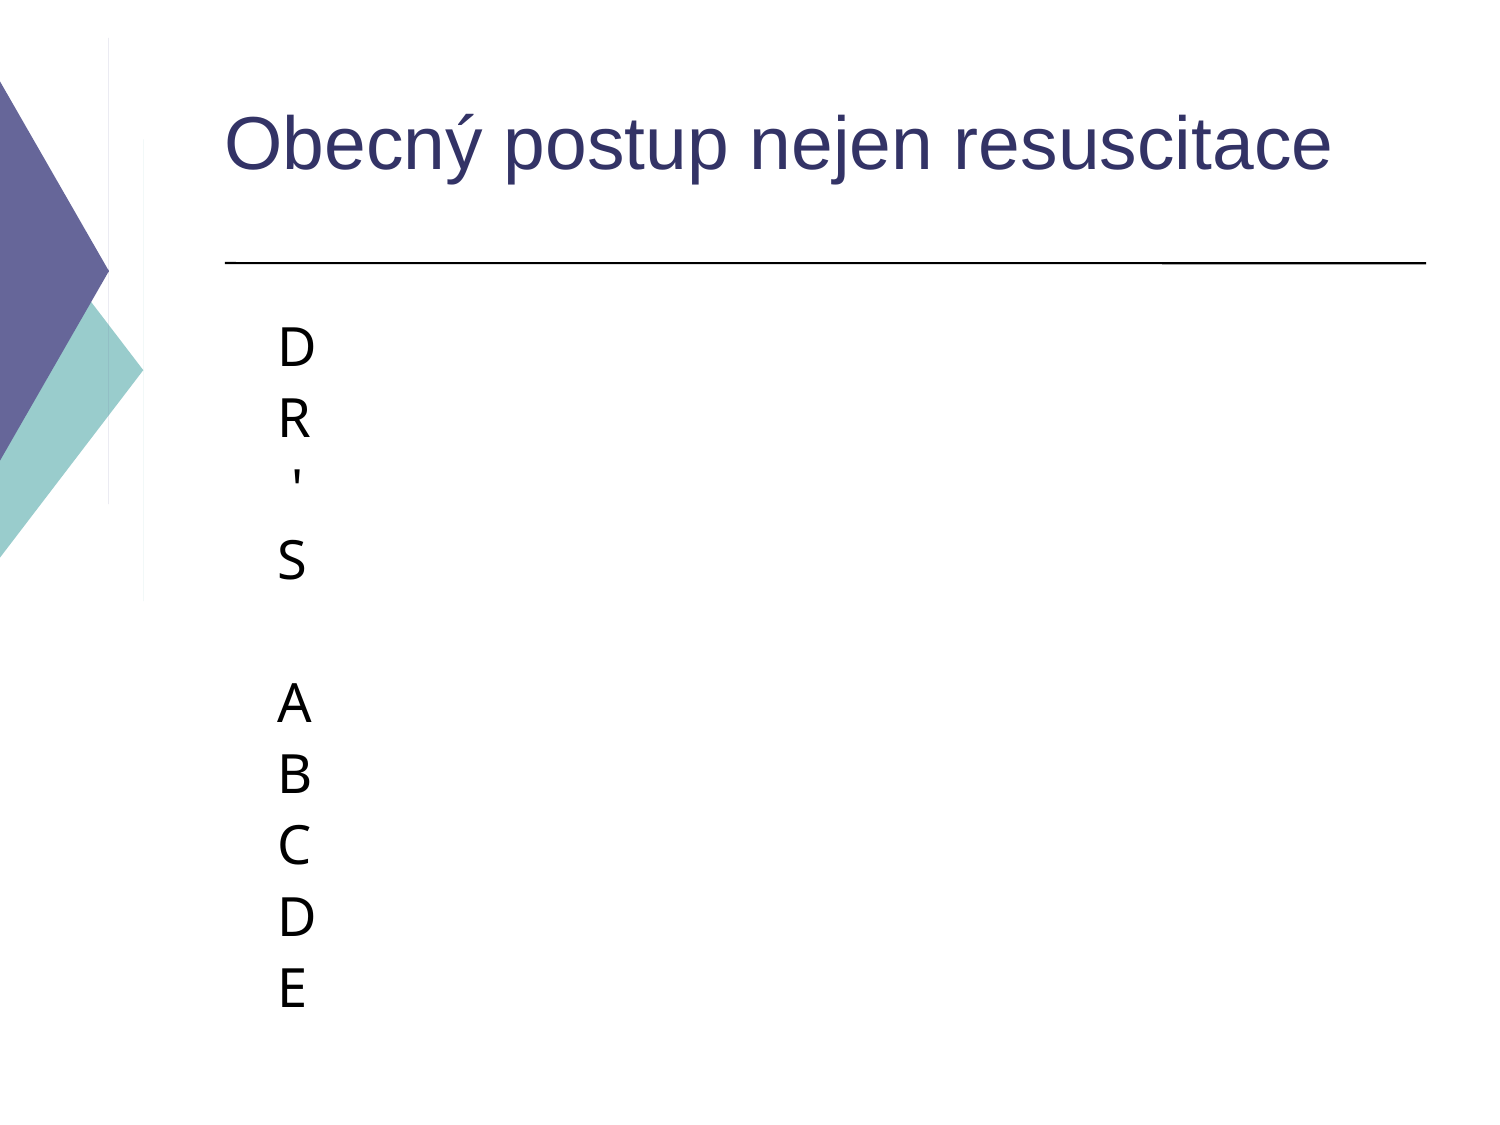

# Obecný postup nejen resuscitace
D
R
 '
S
A
B
C
D
E